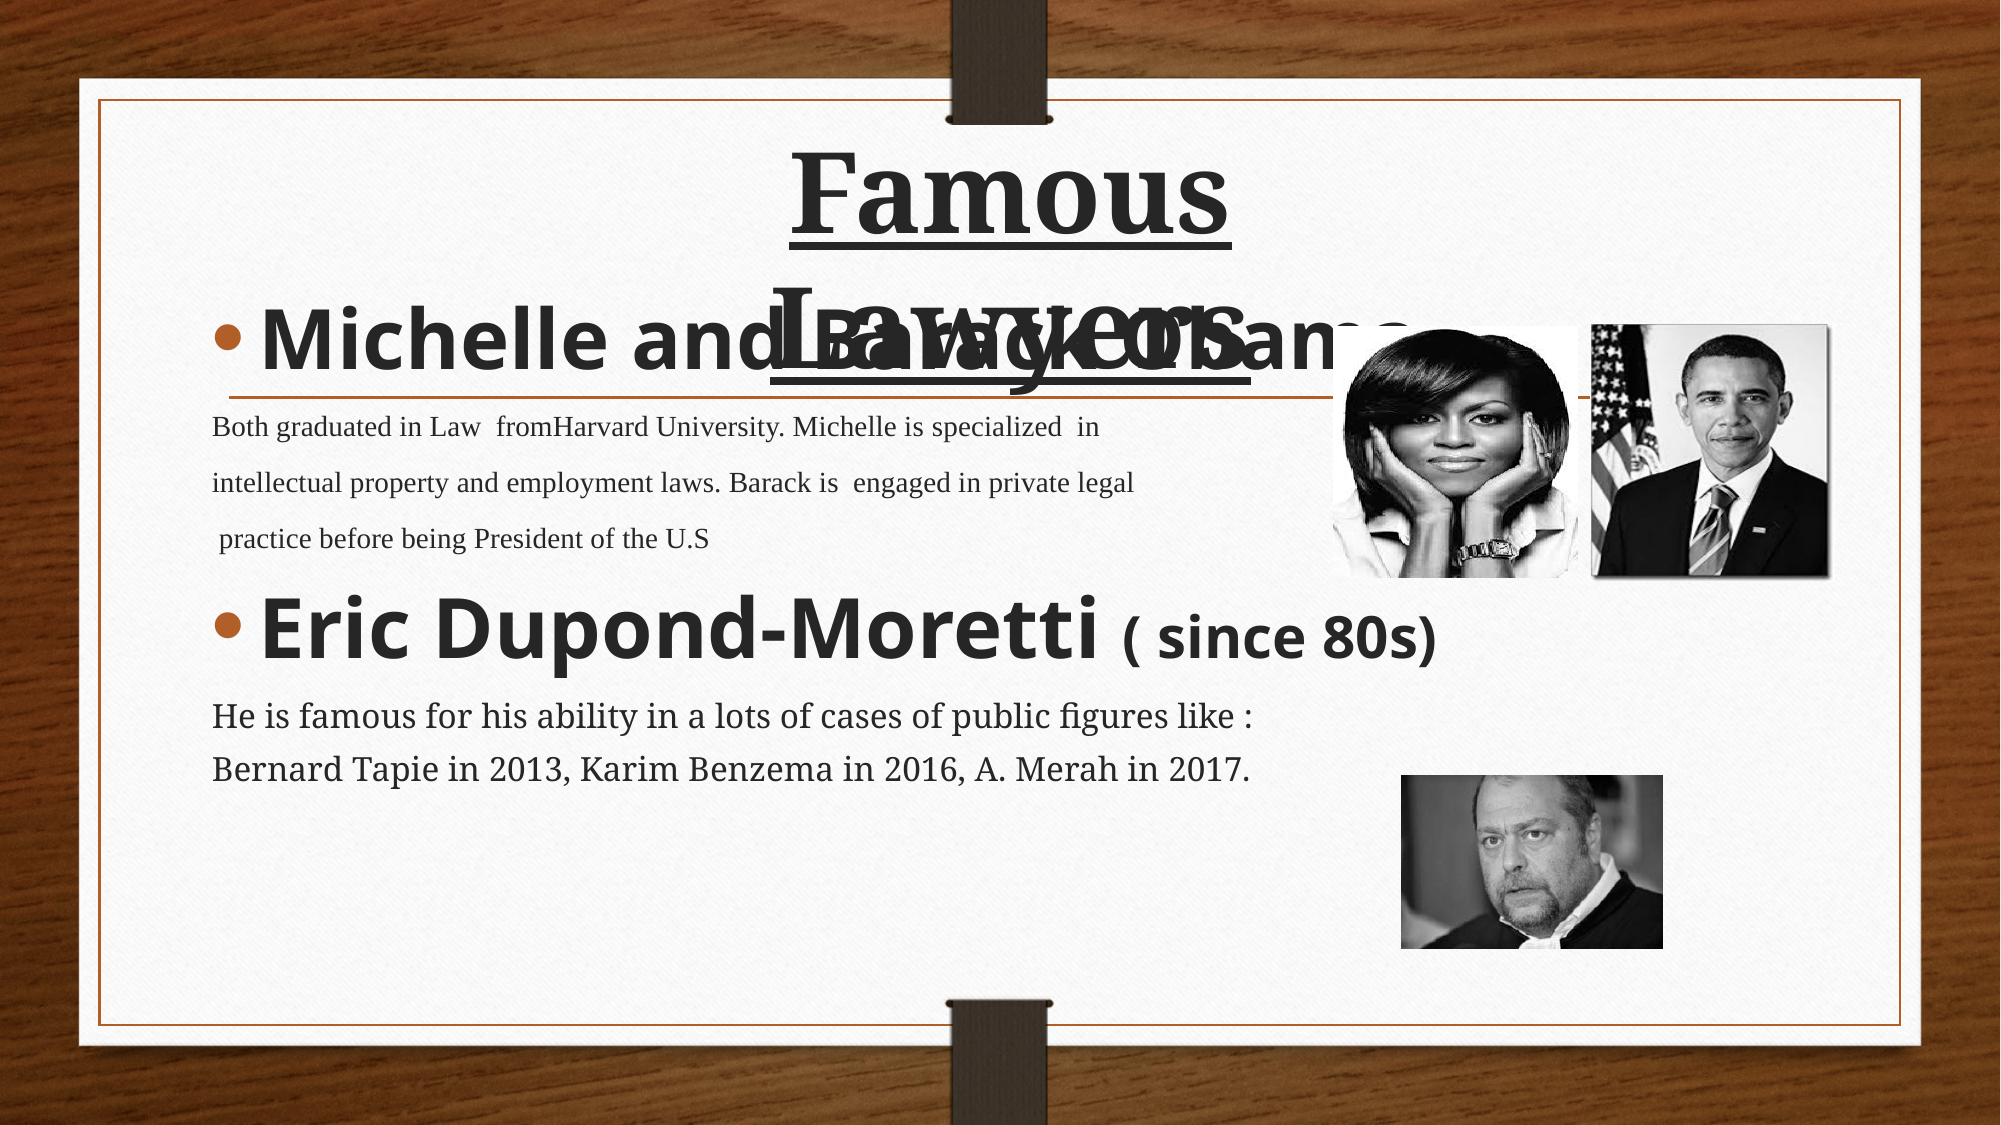

# Famous Lawyers
Michelle and Barack Obama
Both graduated in Law fromHarvard University. Michelle is specialized in
intellectual property and employment laws. Barack is engaged in private legal
 practice before being President of the U.S
Eric Dupond-Moretti ( since 80s)
He is famous for his ability in a lots of cases of public figures like :
Bernard Tapie in 2013, Karim Benzema in 2016, A. Merah in 2017.